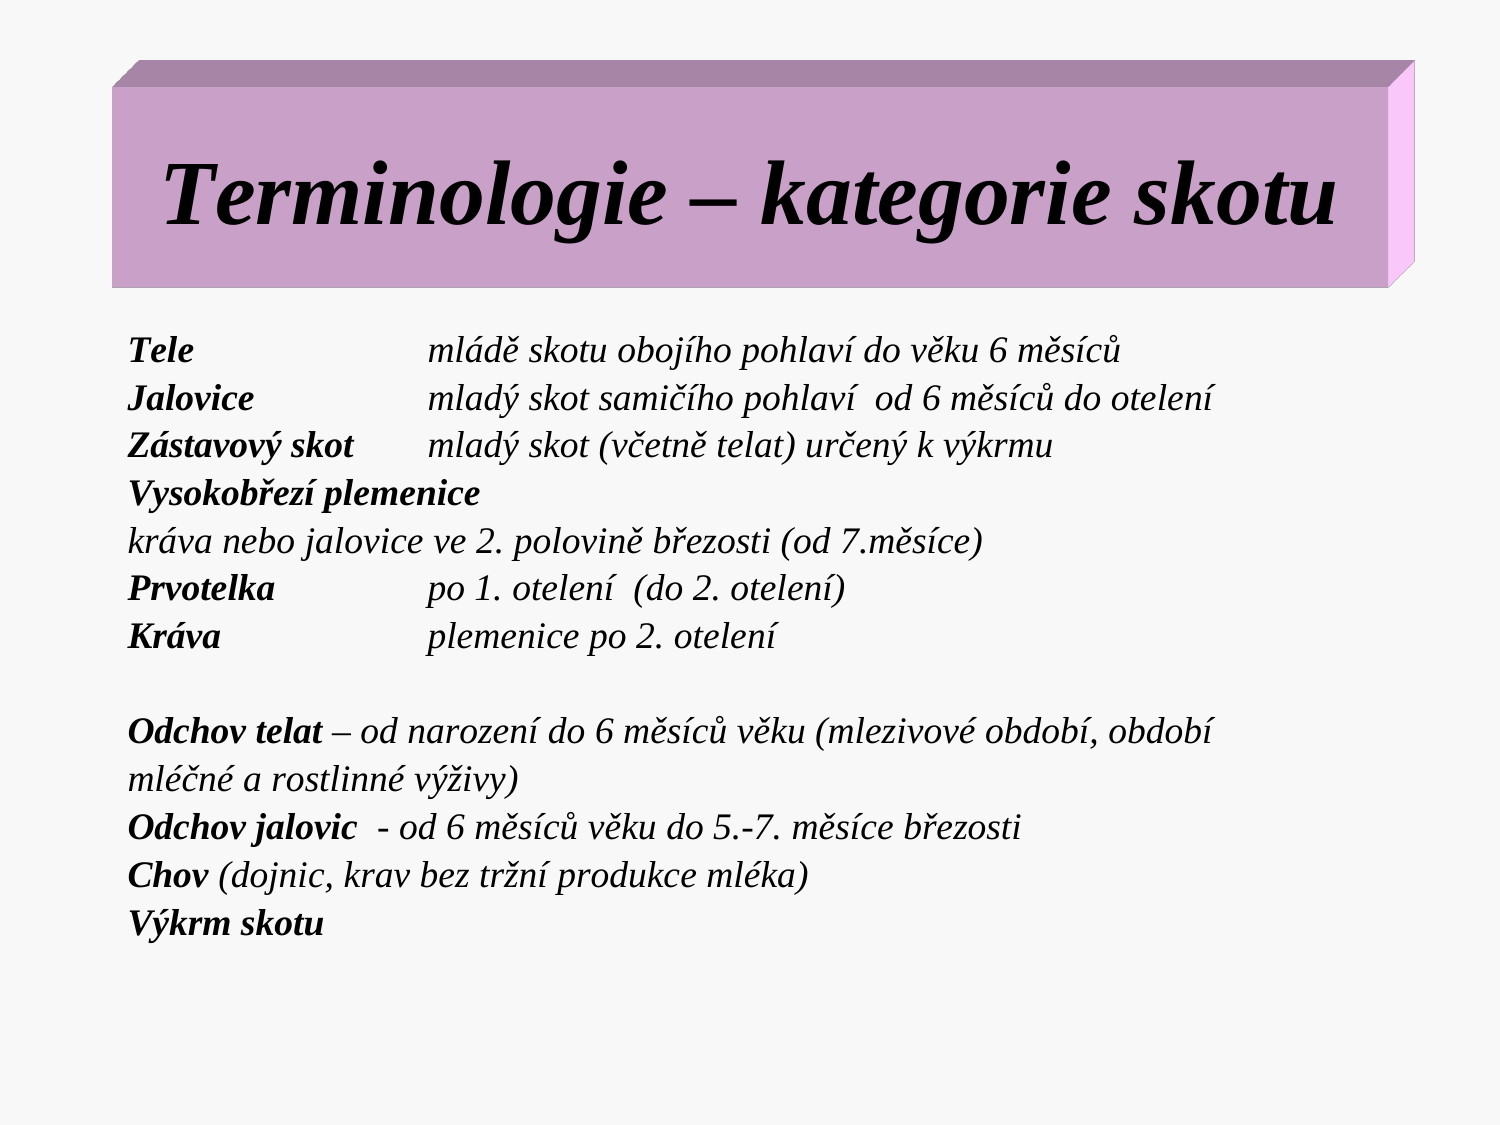

# Terminologie – kategorie skotu
Tele		mládě skotu obojího pohlaví do věku 6 měsíců
Jalovice		mladý skot samičího pohlaví od 6 měsíců do otelení
Zástavový skot	mladý skot (včetně telat) určený k výkrmu
Vysokobřezí plemenice
kráva nebo jalovice ve 2. polovině březosti (od 7.měsíce)
Prvotelka 	po 1. otelení (do 2. otelení)
Kráva 		plemenice po 2. otelení
Odchov telat – od narození do 6 měsíců věku (mlezivové období, období
mléčné a rostlinné výživy)
Odchov jalovic - od 6 měsíců věku do 5.-7. měsíce březosti
Chov (dojnic, krav bez tržní produkce mléka)
Výkrm skotu